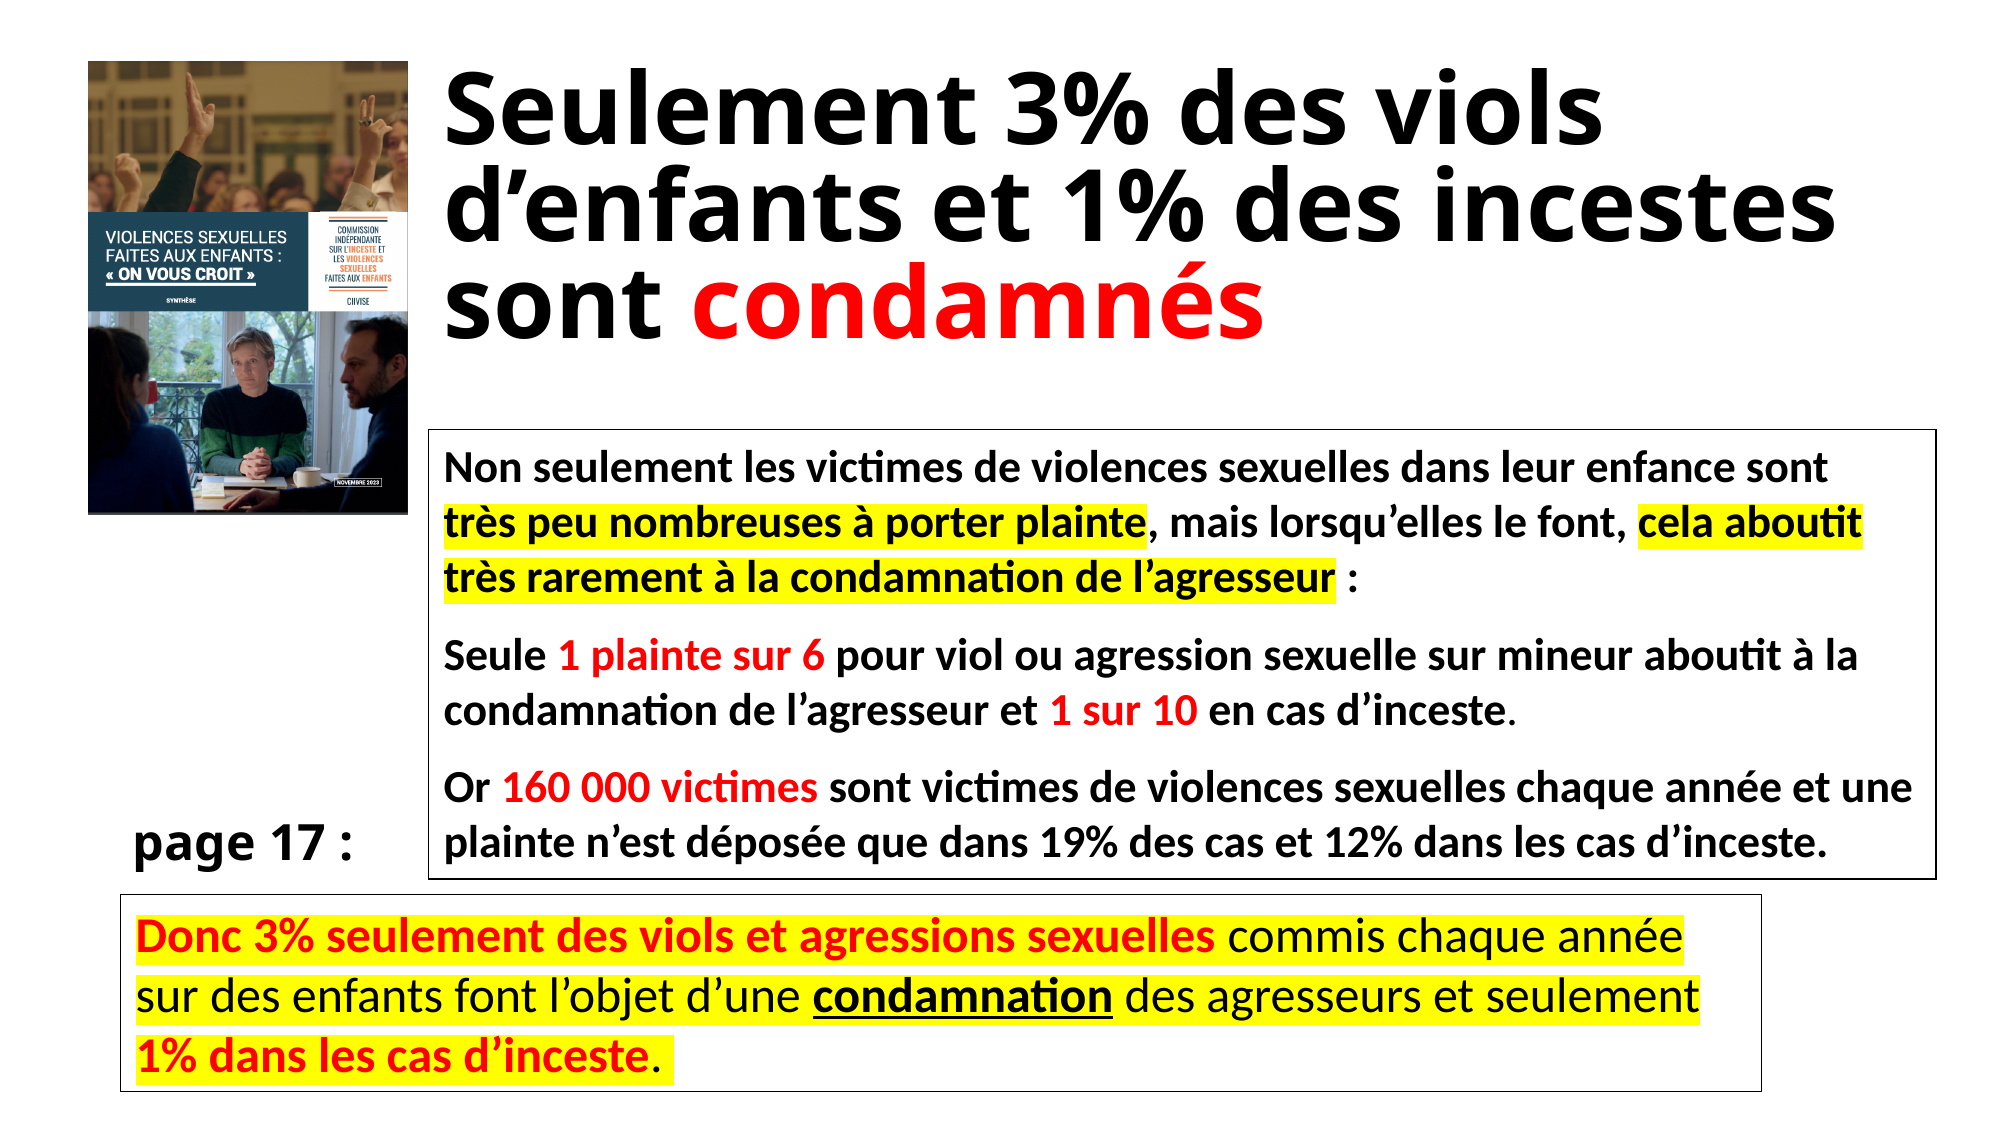

Seulement 3% des viols d’enfants et 1% des incestes sont condamnés
Non seulement les victimes de violences sexuelles dans leur enfance sont
très peu nombreuses à porter plainte, mais lorsqu’elles le font, cela aboutit très rarement à la condamnation de l’agresseur :
Seule 1 plainte sur 6 pour viol ou agression sexuelle sur mineur aboutit à la condamnation de l’agresseur et 1 sur 10 en cas d’inceste.
Or 160 000 victimes sont victimes de violences sexuelles chaque année et une plainte n’est déposée que dans 19% des cas et 12% dans les cas d’inceste.
page 17 :
Donc 3% seulement des viols et agressions sexuelles commis chaque année sur des enfants font l’objet d’une condamnation des agresseurs et seulement 1% dans les cas d’inceste.